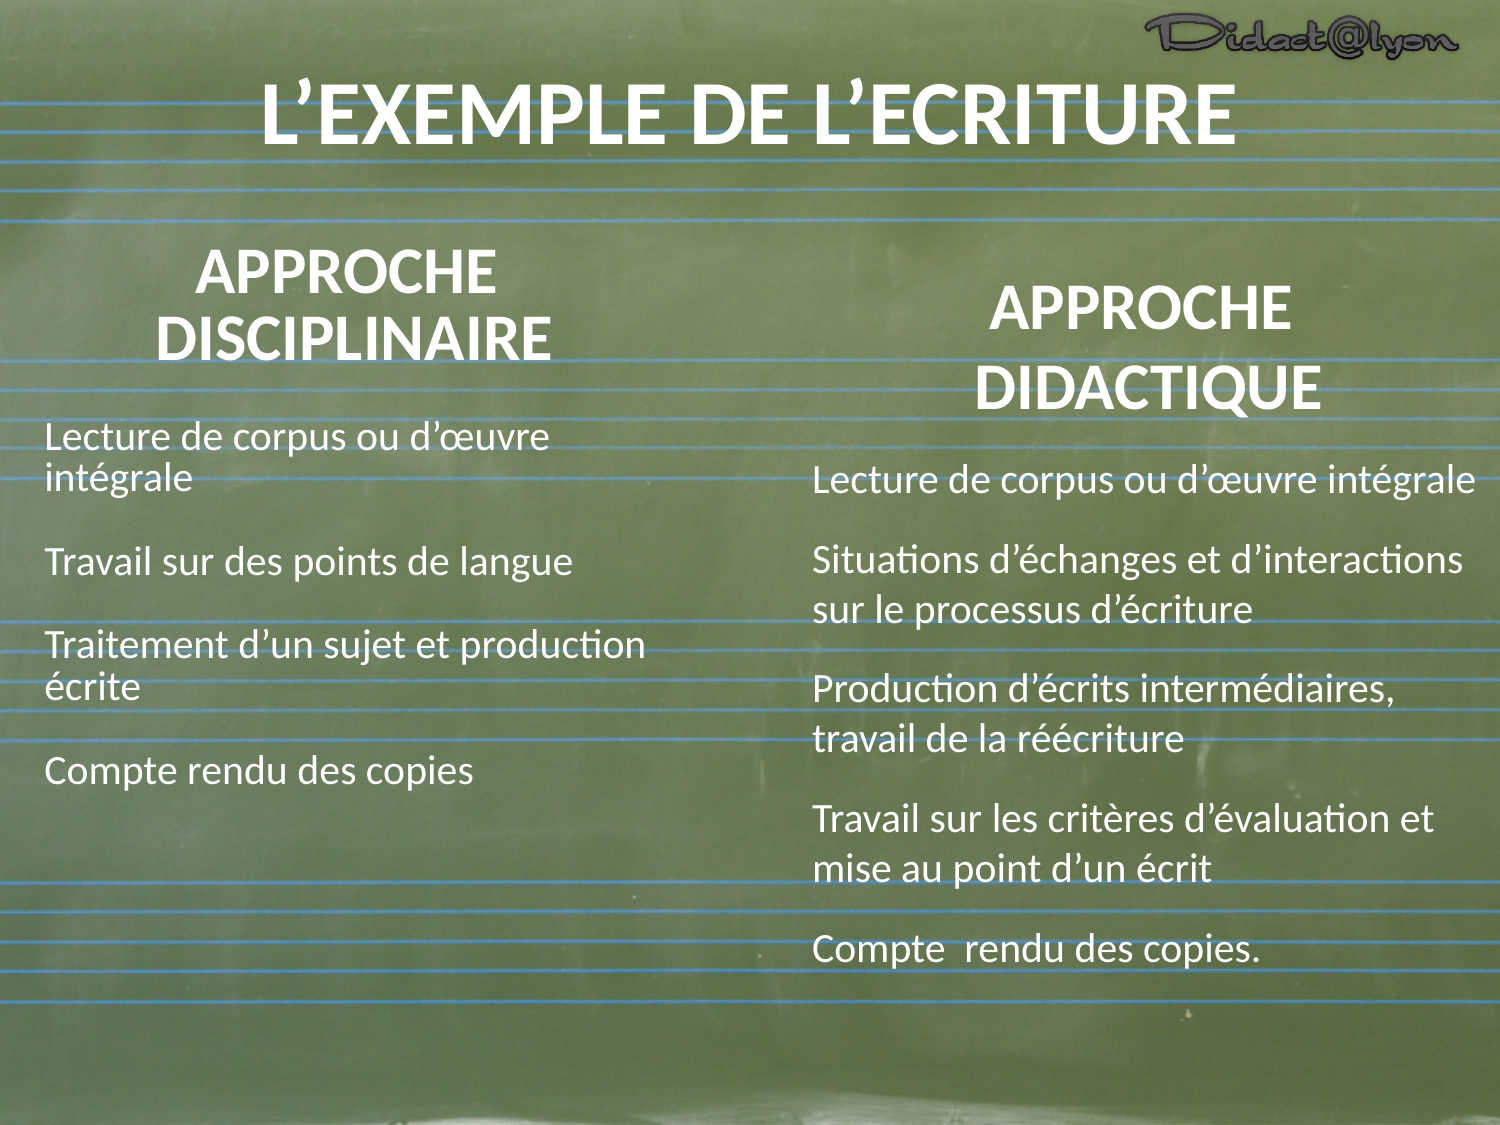

# L’EXEMPLE DE L’ECRITURE
APPROCHE
DISCIPLINAIRE
Lecture de corpus ou d’œuvre intégrale
Travail sur des points de langue
Traitement d’un sujet et production écrite
Compte rendu des copies
APPROCHE DIDACTIQUE
Lecture de corpus ou d’œuvre intégrale
Situations d’échanges et d’interactions sur le processus d’écriture
Production d’écrits intermédiaires, travail de la réécriture
Travail sur les critères d’évaluation et mise au point d’un écrit
Compte rendu des copies.